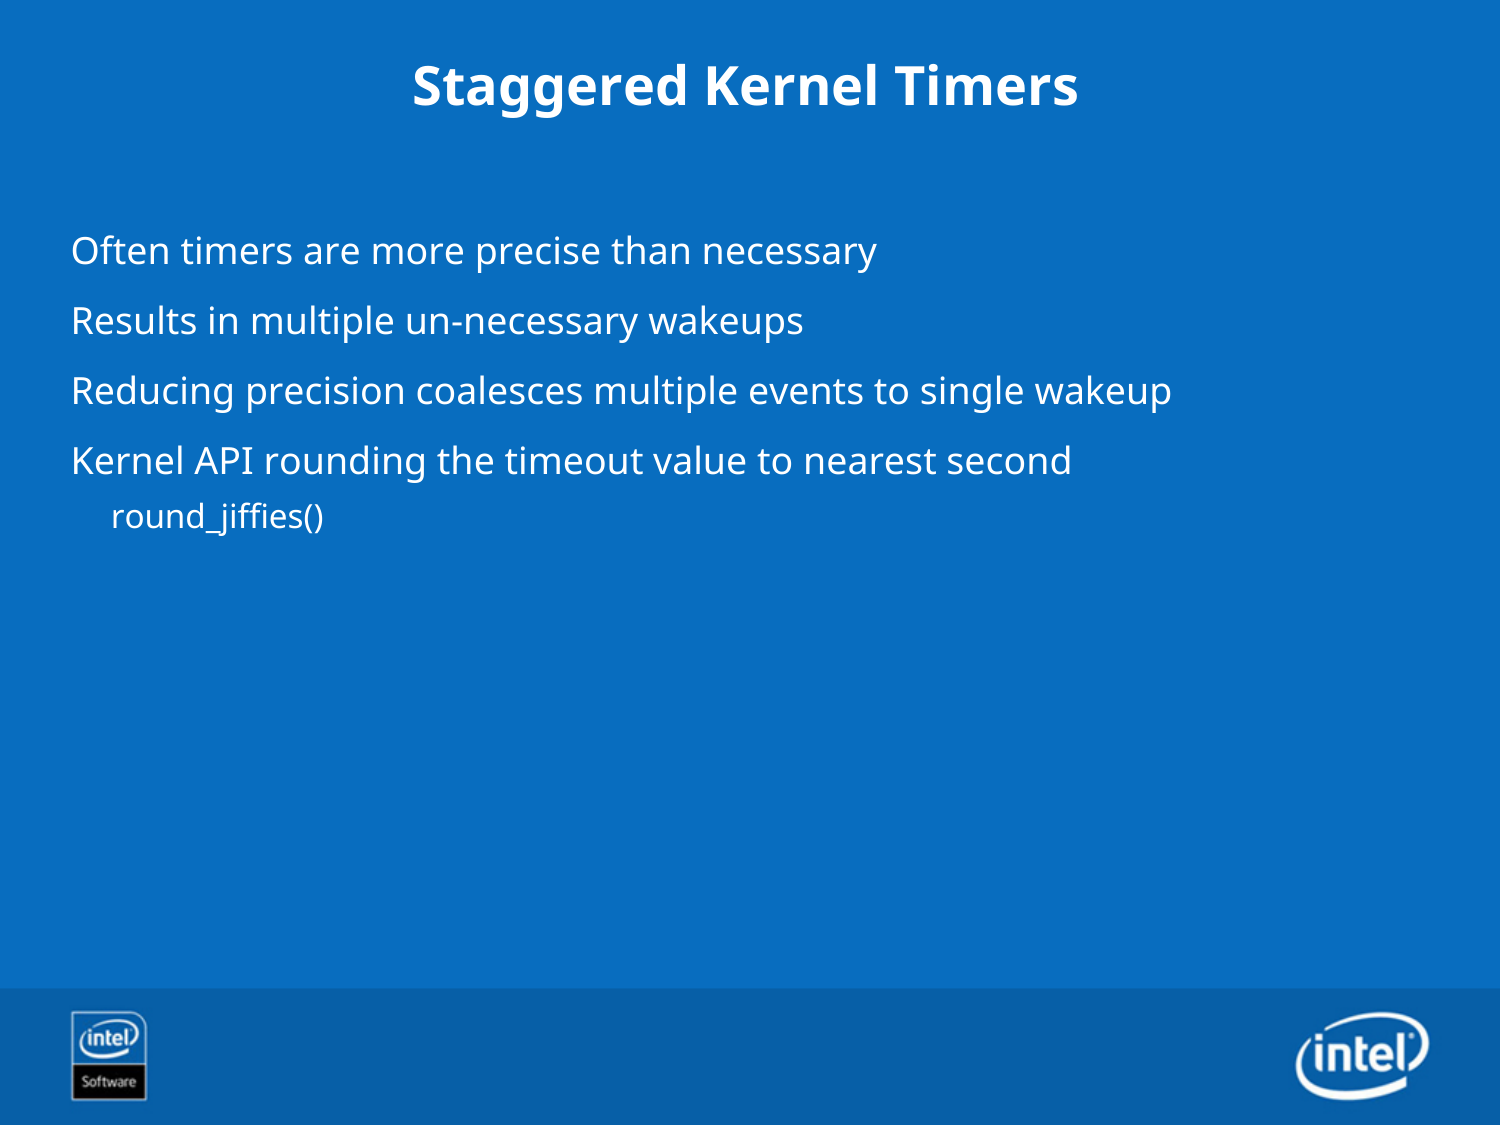

# Staggered Kernel Timers
Often timers are more precise than necessary
Results in multiple un-necessary wakeups
Reducing precision coalesces multiple events to single wakeup
Kernel API rounding the timeout value to nearest second
round_jiffies()